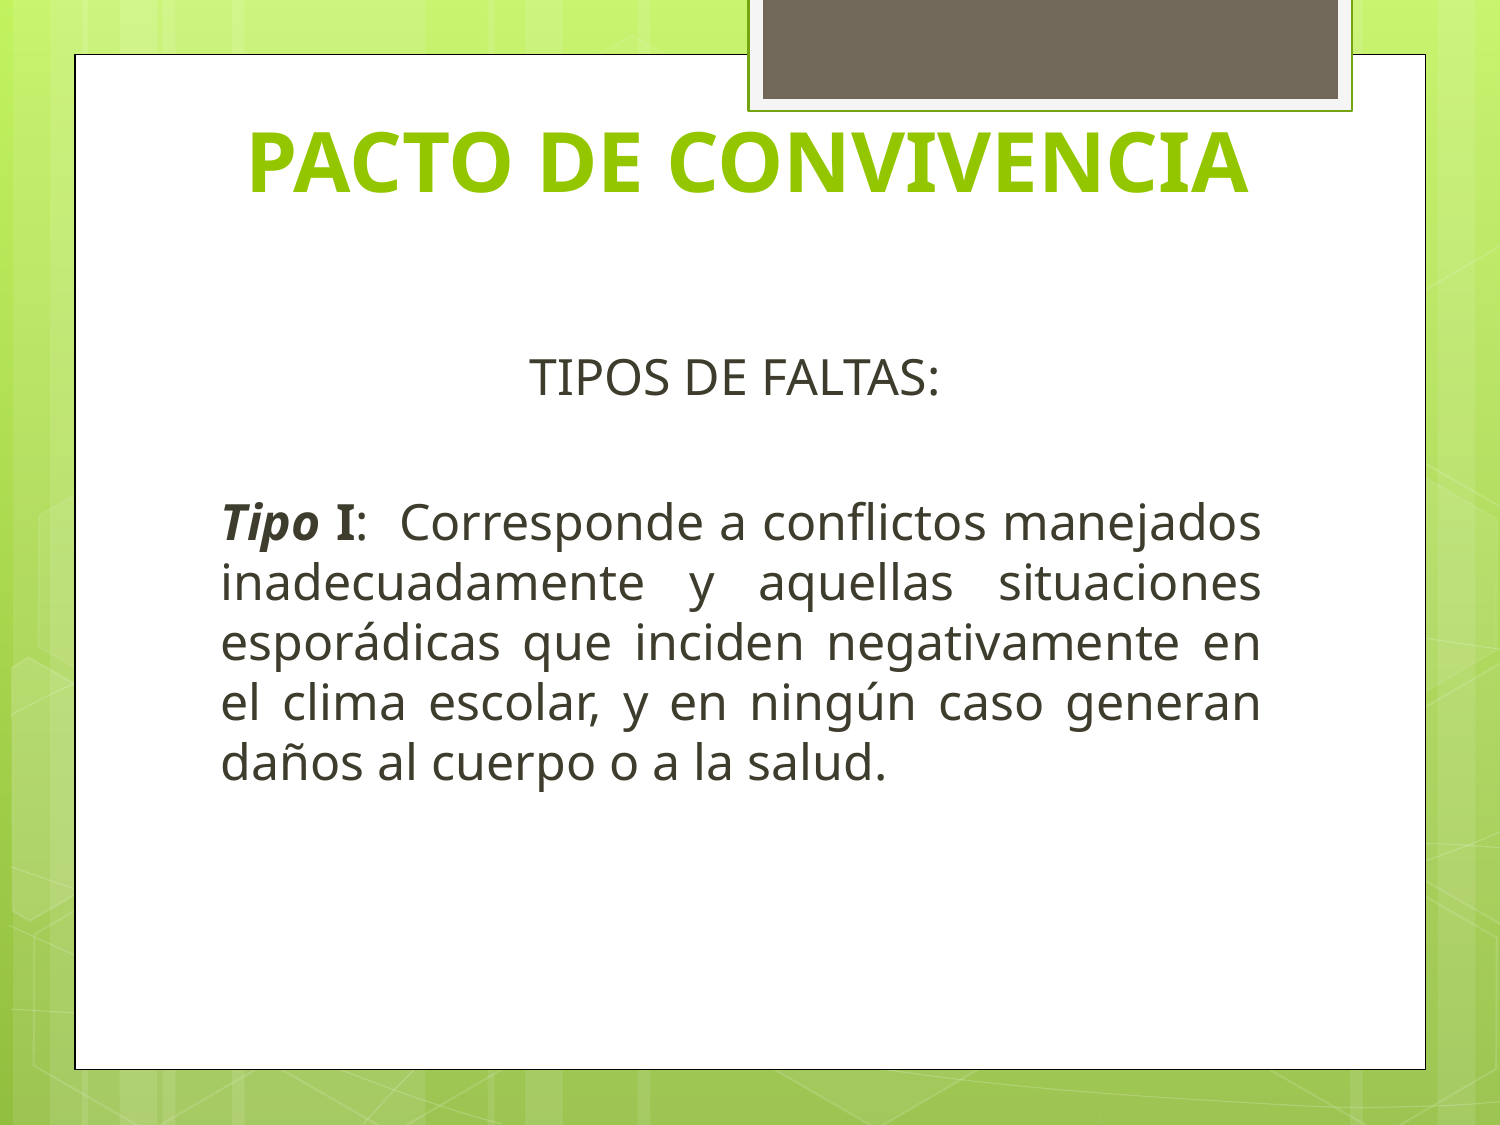

# PACTO DE CONVIVENCIA
TIPOS DE FALTAS:
Tipo I: Corresponde a conflictos manejados inadecuadamente y aquellas situaciones esporádicas que inciden negativamente en el clima escolar, y en ningún caso generan daños al cuerpo o a la salud.